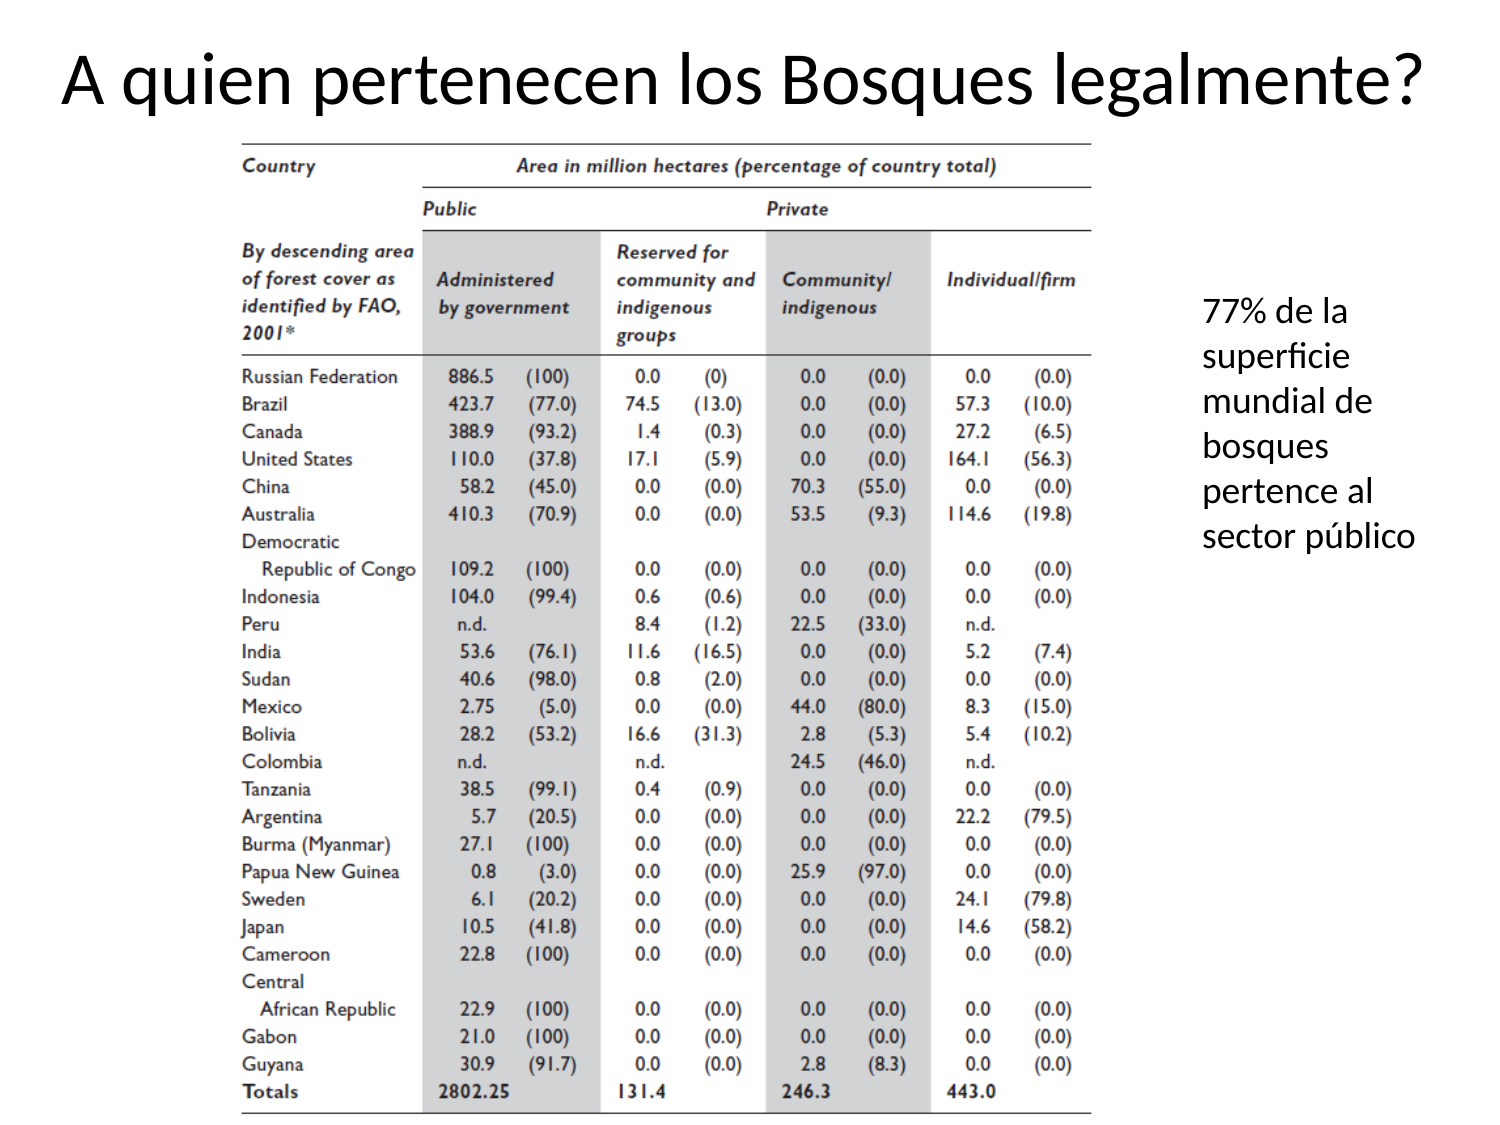

# A quien pertenecen los Bosques legalmente?
77% de la superficie mundial de bosques pertence al sector público